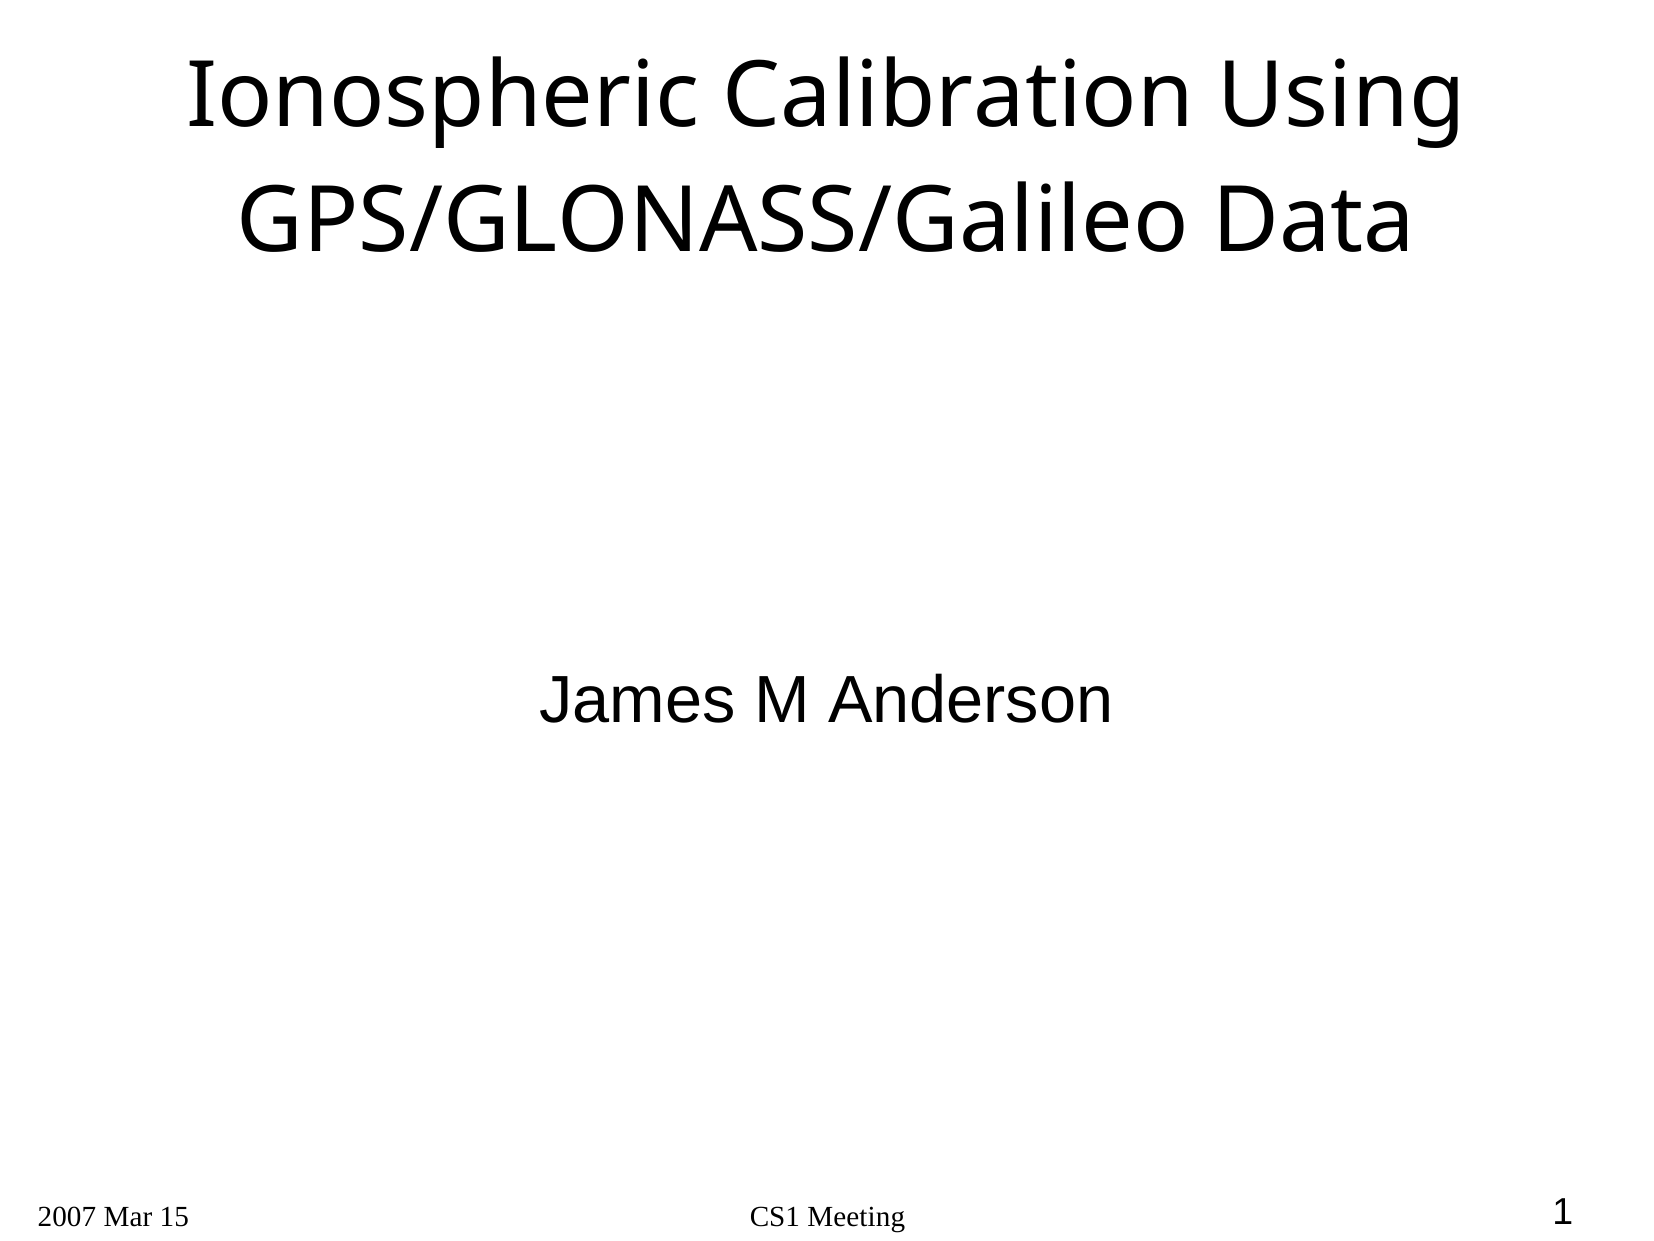

# Ionospheric Calibration Using GPS/GLONASS/Galileo Data
James M Anderson